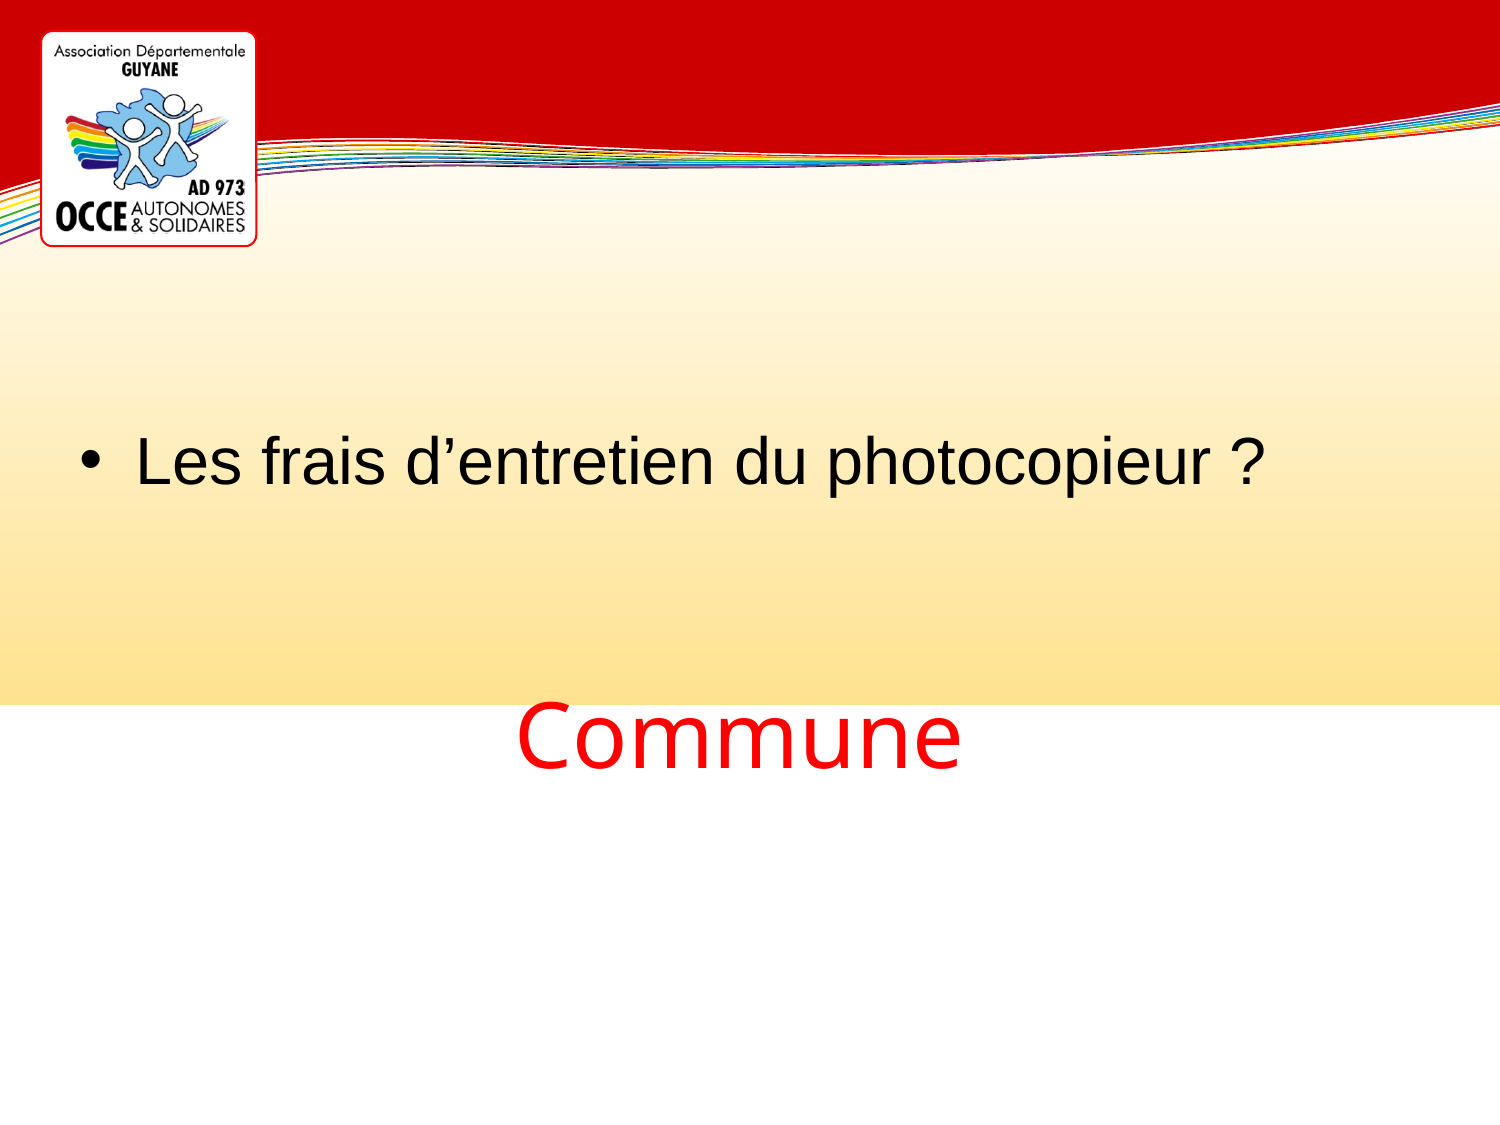

# Les frais d’entretien du photocopieur ?
Commune